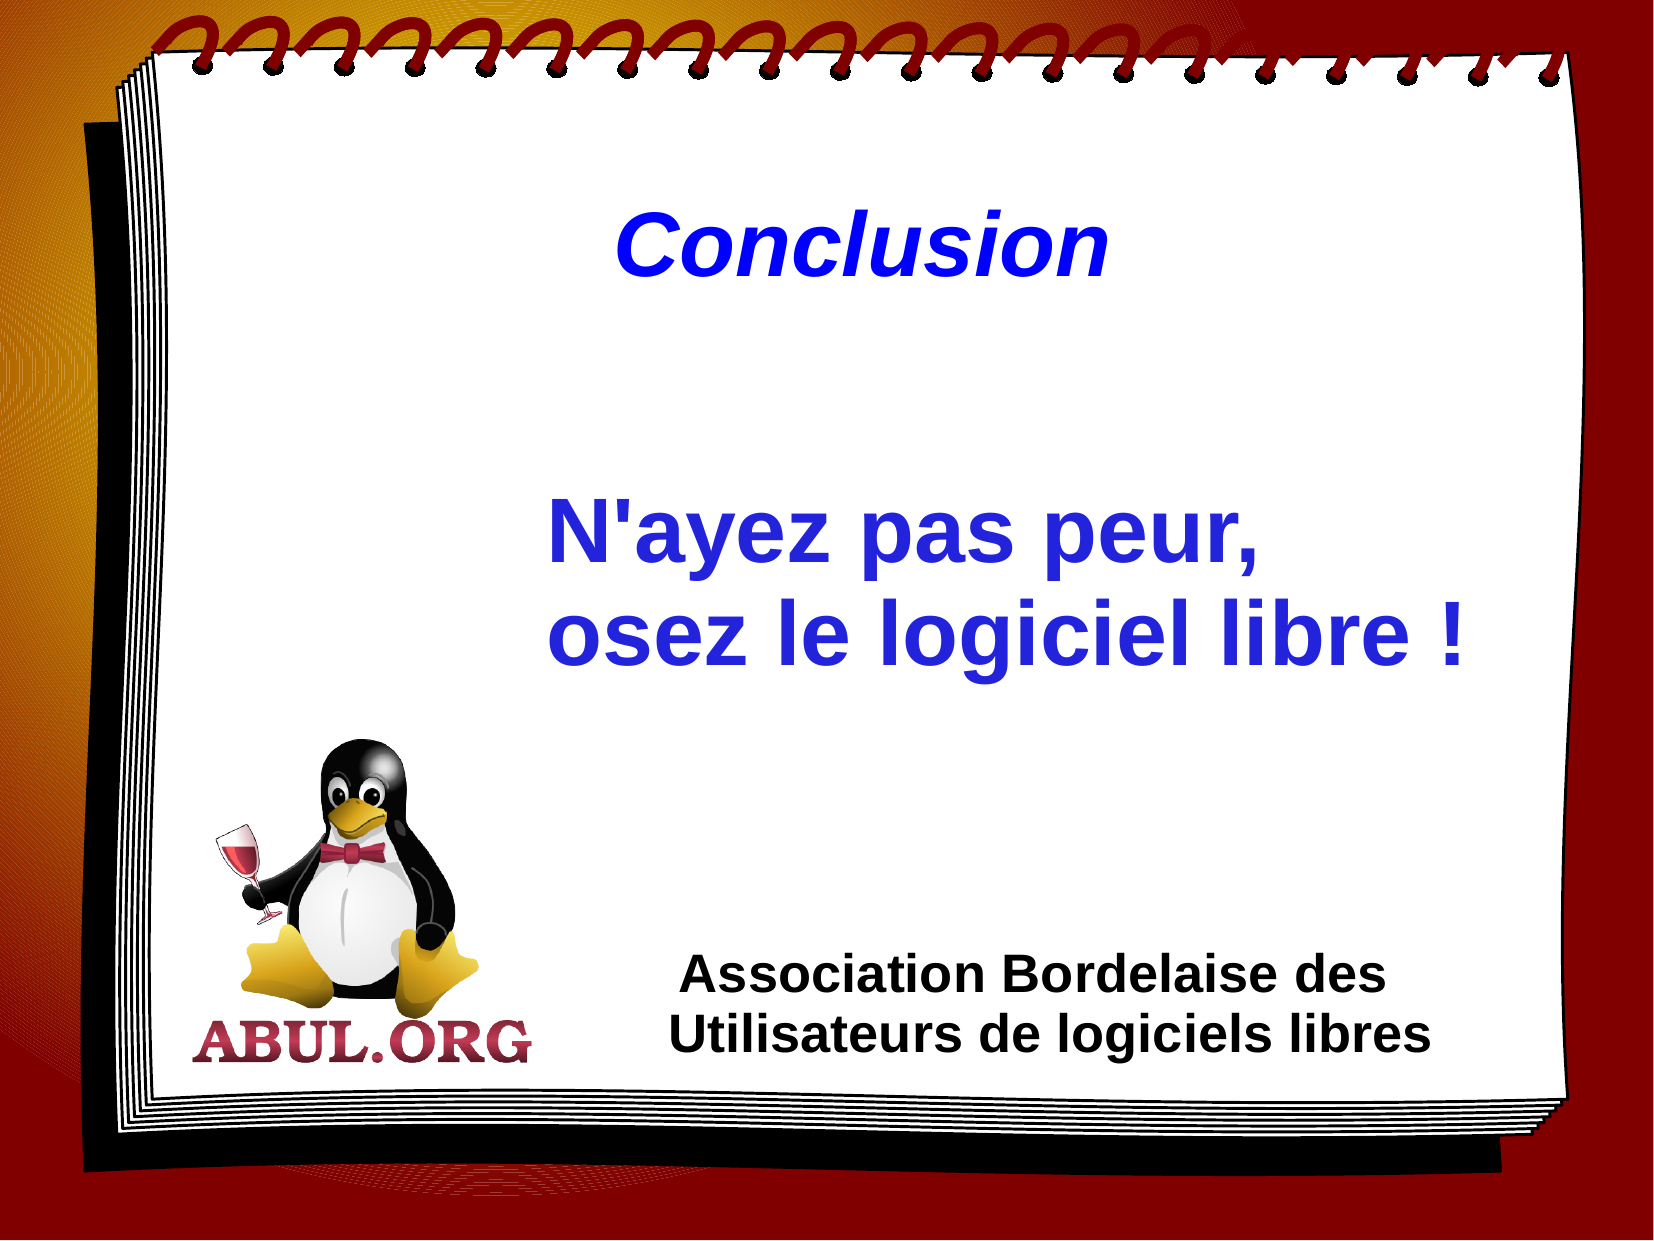

# Conclusion
N'ayez pas peur,
osez le logiciel libre !
Association Bordelaise des Utilisateurs de logiciels libres
Pierre Jarillon - ABUL